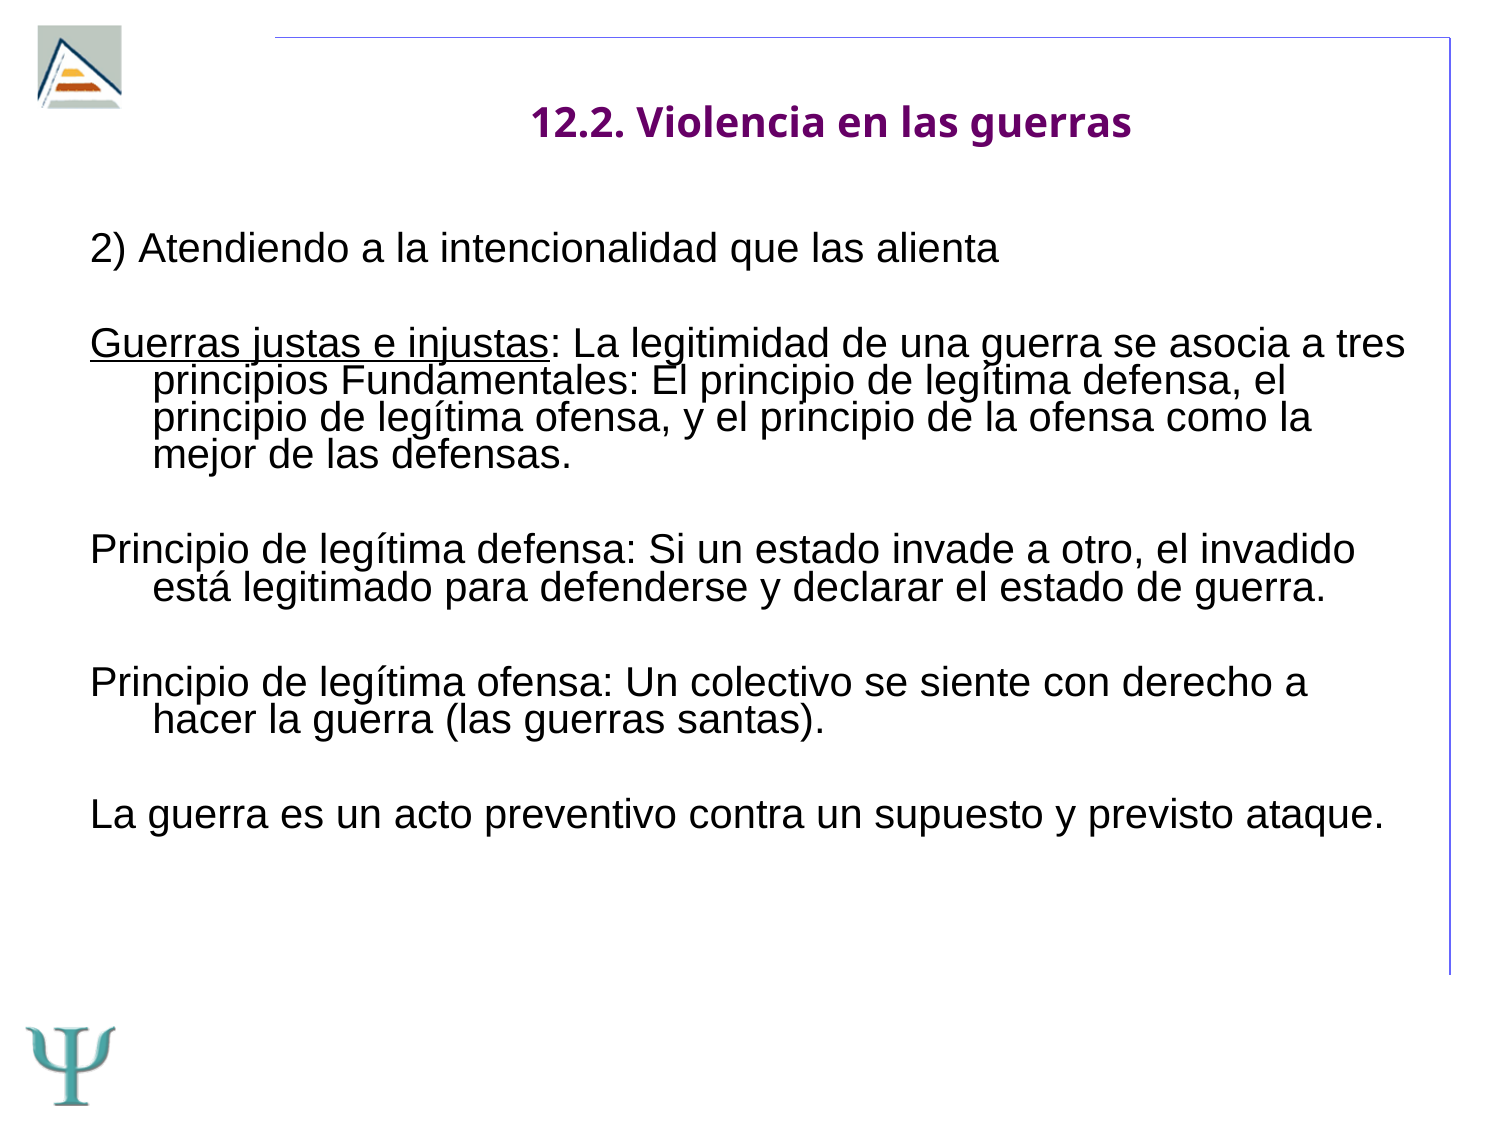

# 12.2. Violencia en las guerras
2) Atendiendo a la intencionalidad que las alienta
Guerras justas e injustas: La legitimidad de una guerra se asocia a tres principios Fundamentales: El principio de legítima defensa, el principio de legítima ofensa, y el principio de la ofensa como la mejor de las defensas.
Principio de legítima defensa: Si un estado invade a otro, el invadido está legitimado para defenderse y declarar el estado de guerra.
Principio de legítima ofensa: Un colectivo se siente con derecho a hacer la guerra (las guerras santas).
La guerra es un acto preventivo contra un supuesto y previsto ataque.